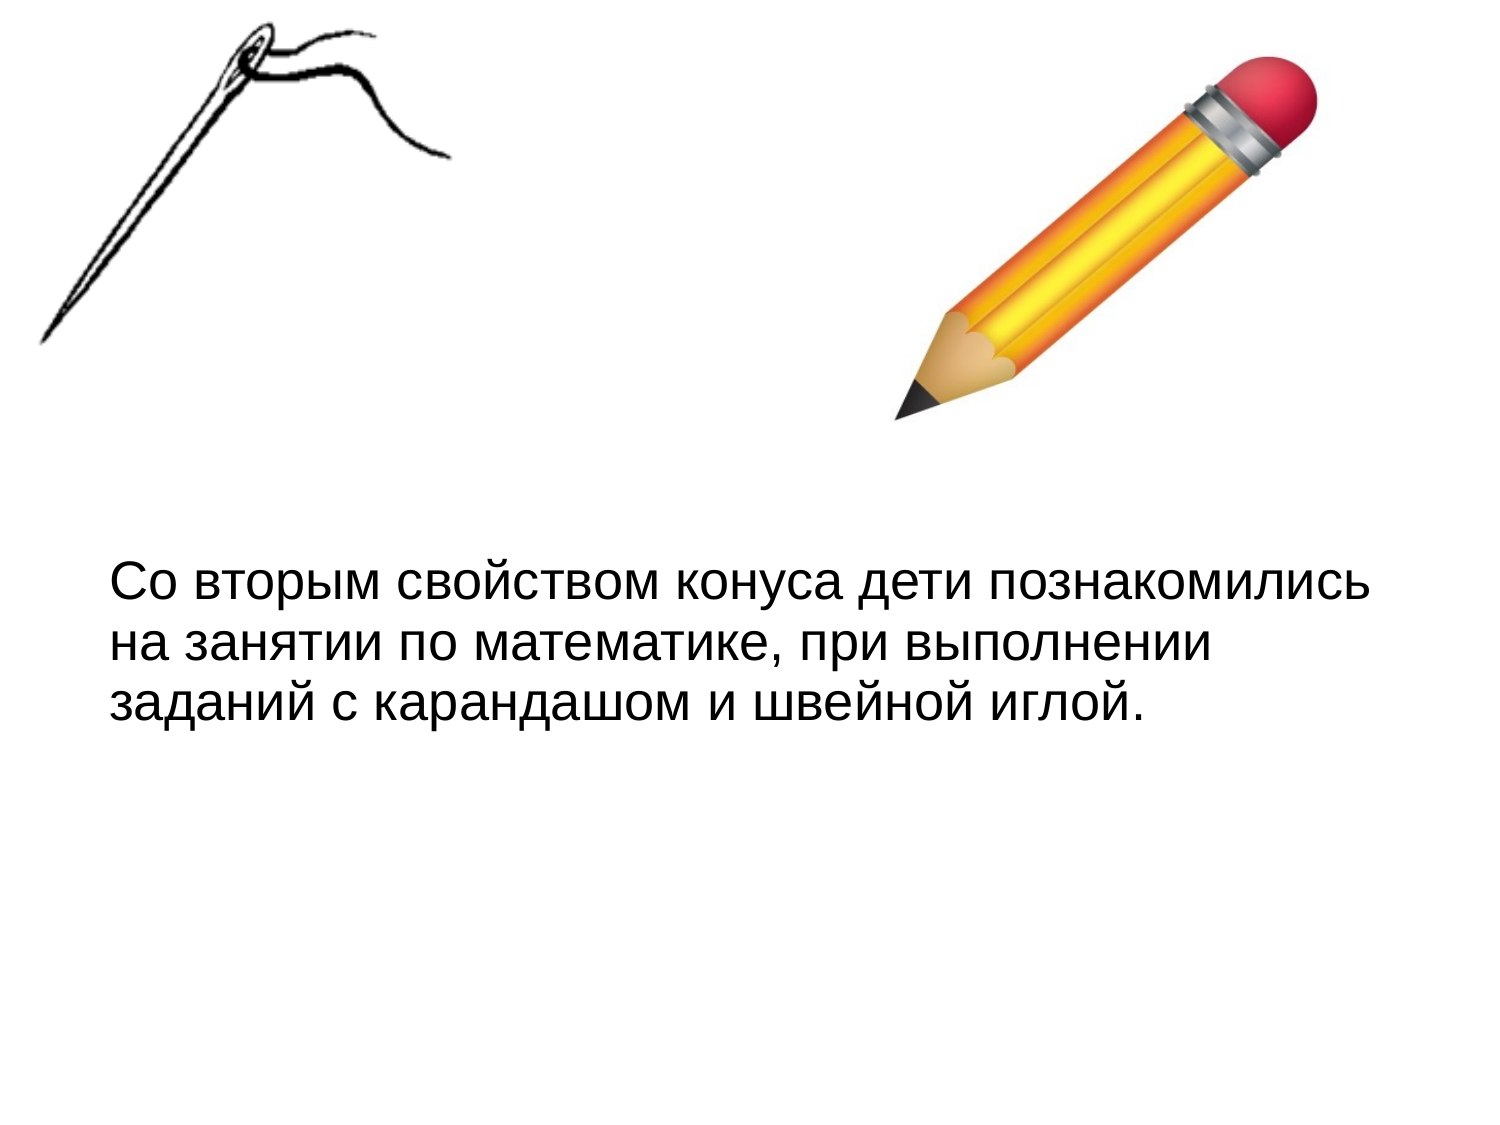

Со вторым свойством конуса дети познакомились на занятии по математике, при выполнении заданий с карандашом и швейной иглой.